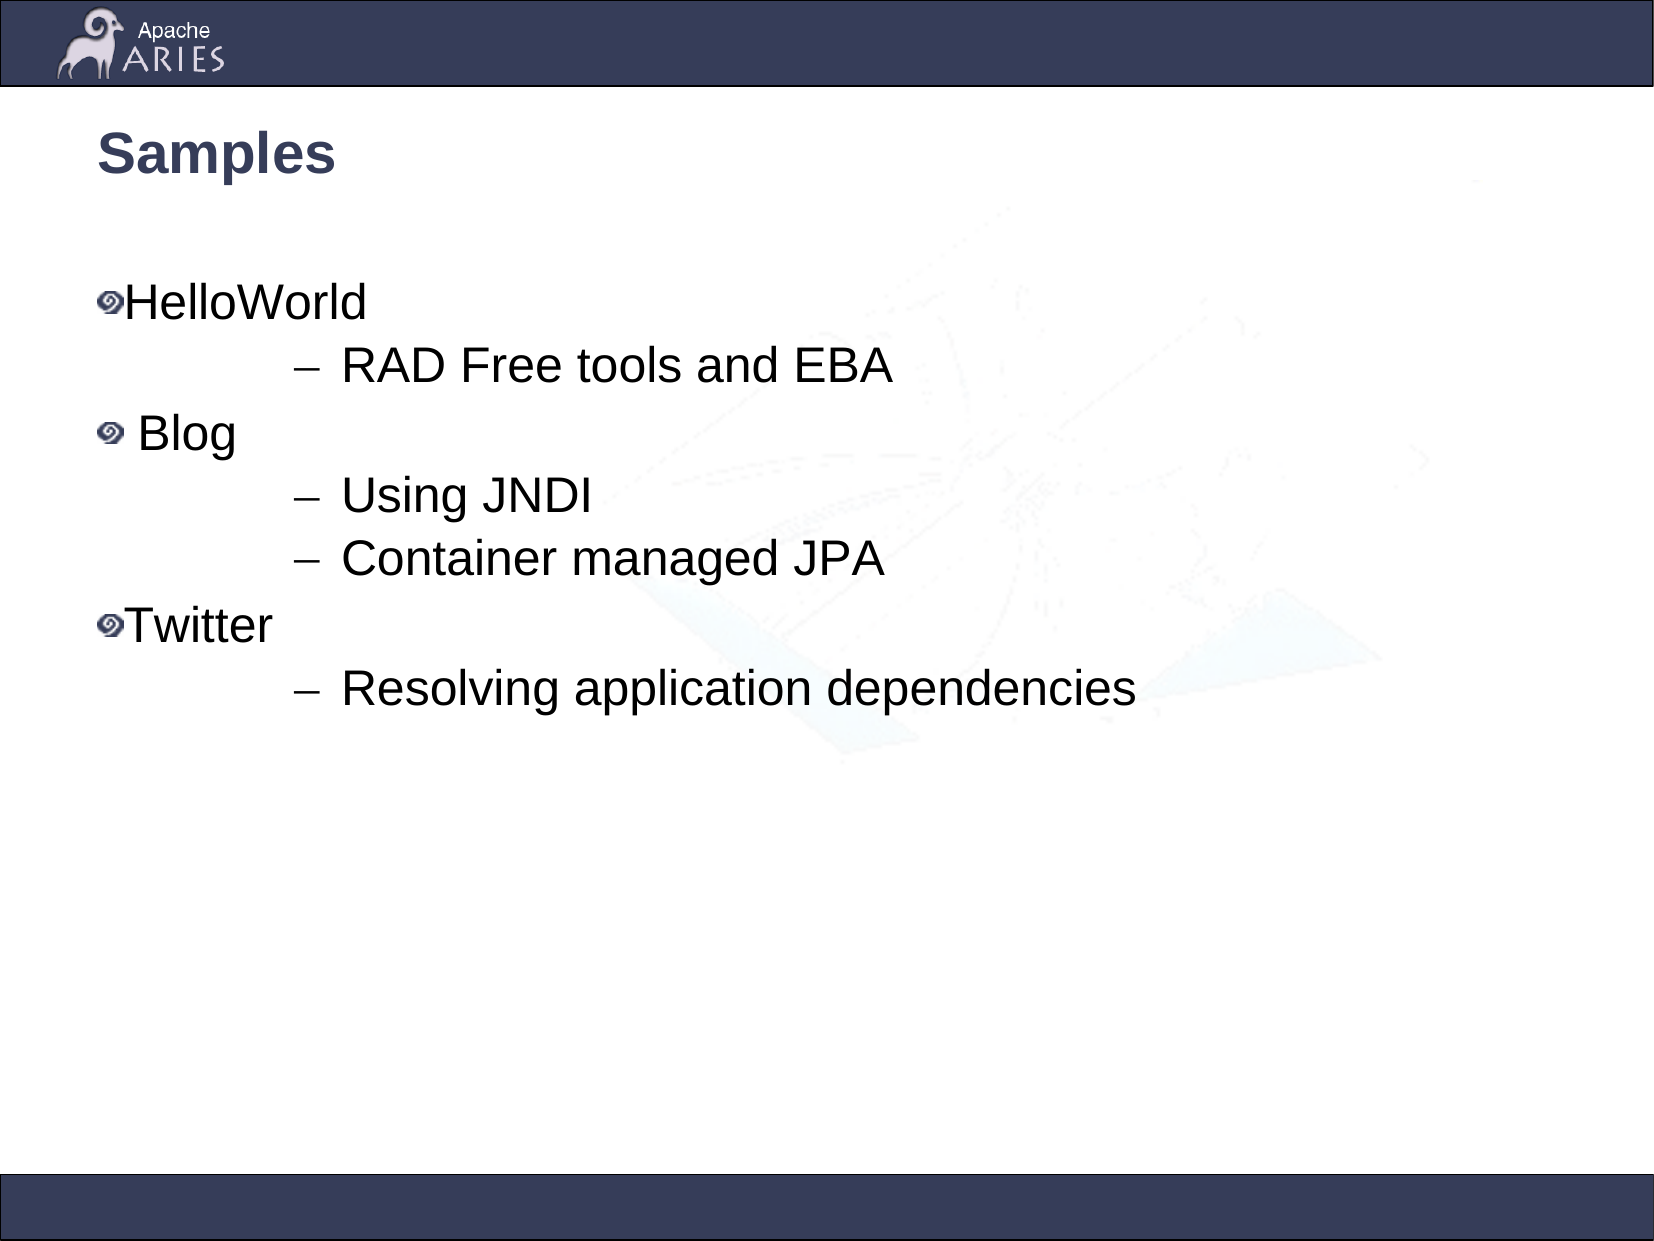

# Samples
HelloWorld
RAD Free tools and EBA
 Blog
Using JNDI
Container managed JPA
Twitter
Resolving application dependencies
23